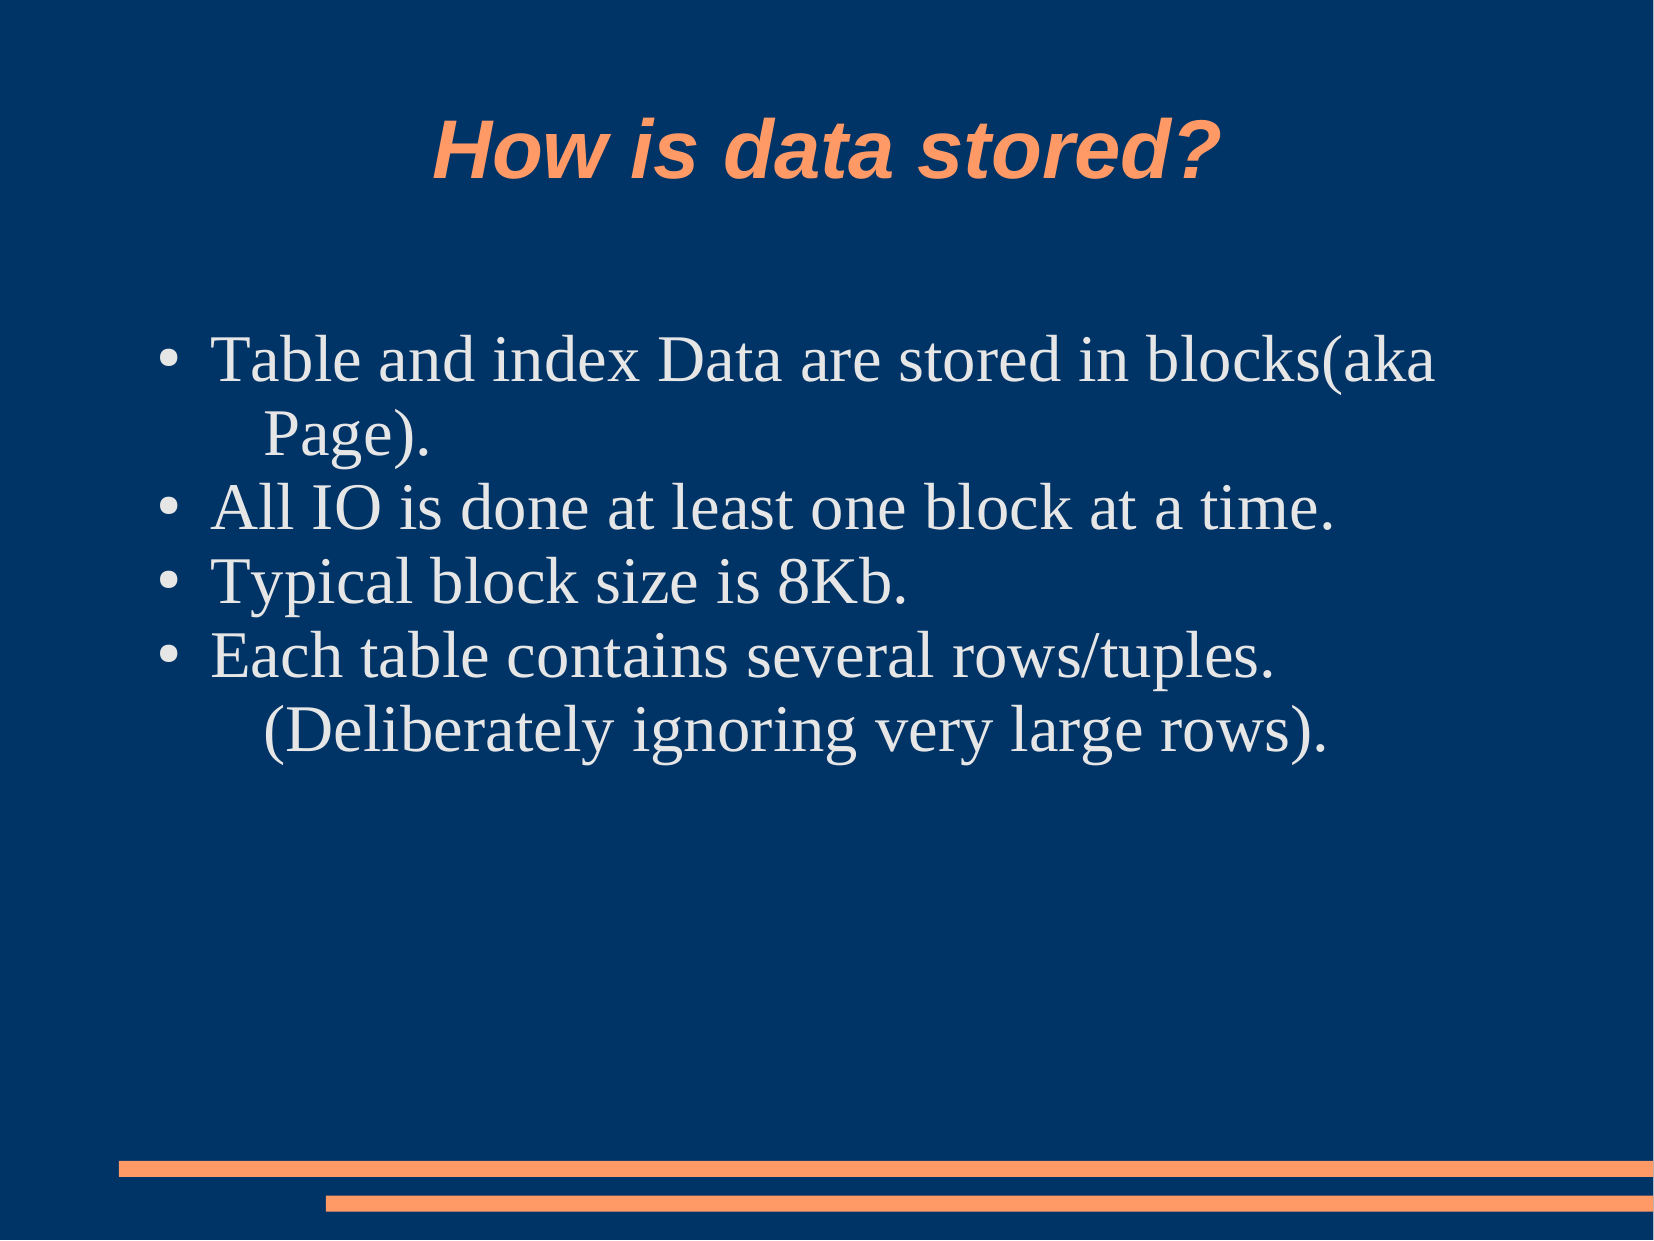

# How is data stored?
Table and index Data are stored in blocks(aka Page).
All IO is done at least one block at a time.
Typical block size is 8Kb.
Each table contains several rows/tuples.(Deliberately ignoring very large rows).